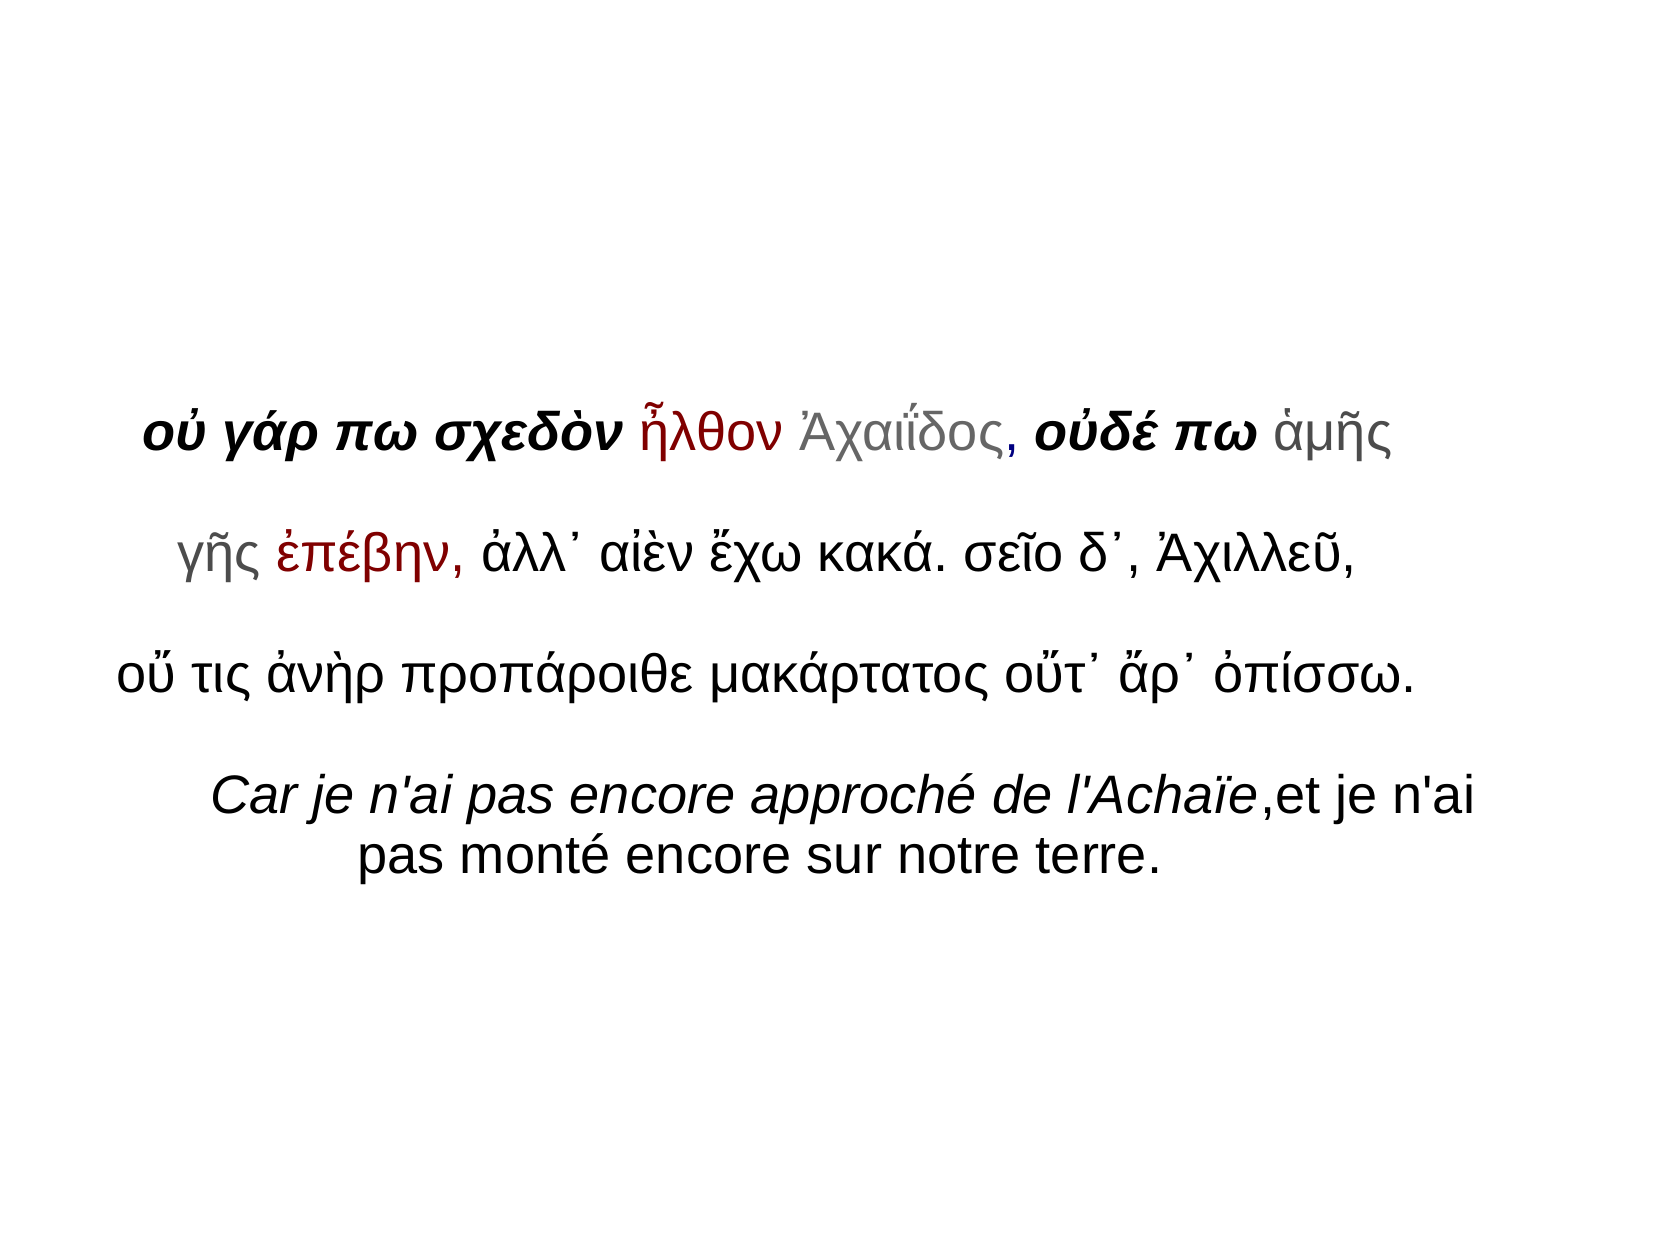

# οὐ γάρ πω σχεδὸν ἦλθον Ἀχαιΐδος, οὐδέ πω ἁμῆς
γῆς ἐπέβην, ἀλλ᾽ αἰὲν ἔχω κακά. σεῖο δ᾽, Ἀχιλλεῦ,
οὔ τις ἀνὴρ προπάροιθε μακάρτατος οὔτ᾽ ἄρ᾽ ὀπίσσω.
 Car je n'ai pas encore approché de l'Achaïe,et je n'ai pas monté encore sur notre terre.